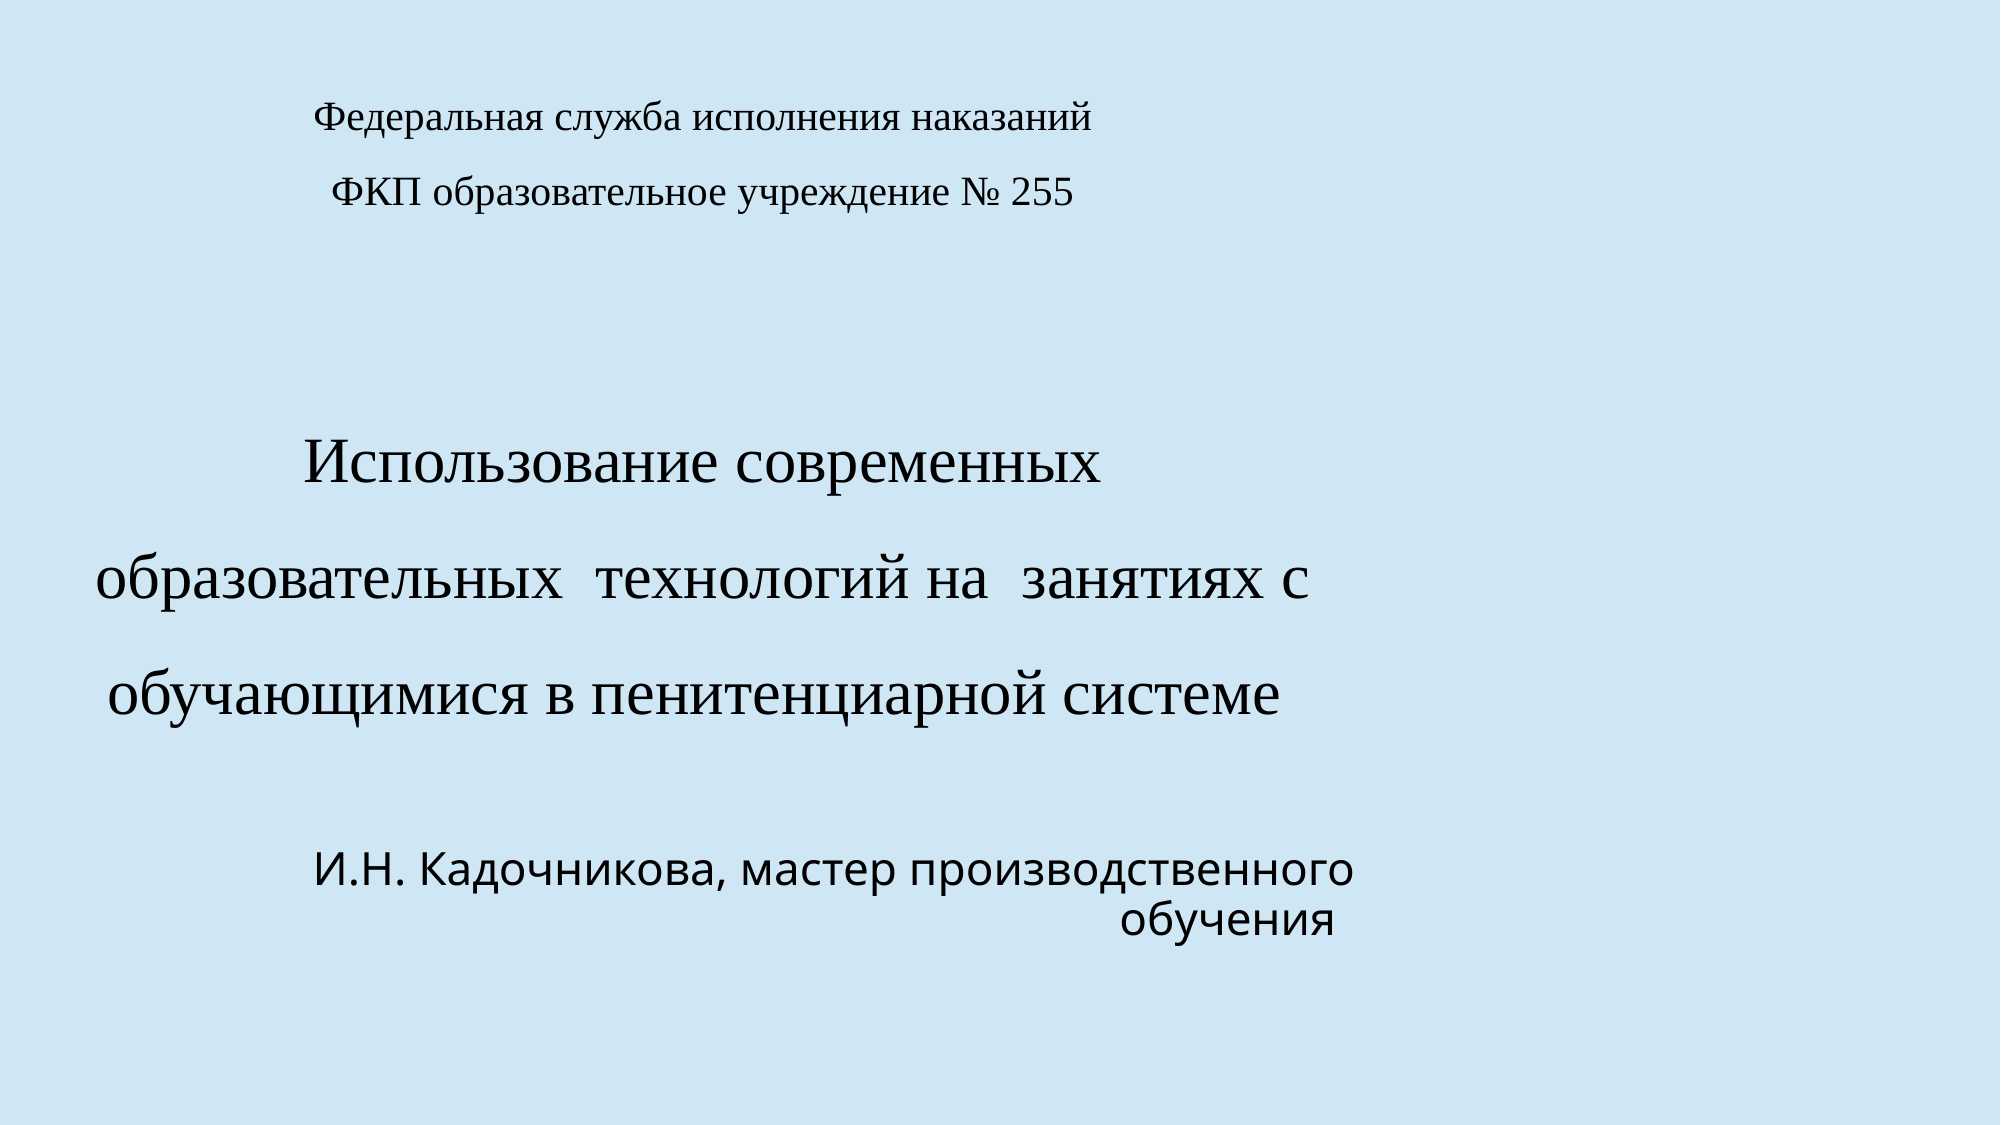

# Федеральная служба исполнения наказаний ФКП образовательное учреждение № 255 Использование современных образовательных технологий на занятиях с обучающимися в пенитенциарной системе
И.Н. Кадочникова, мастер производственного обучения